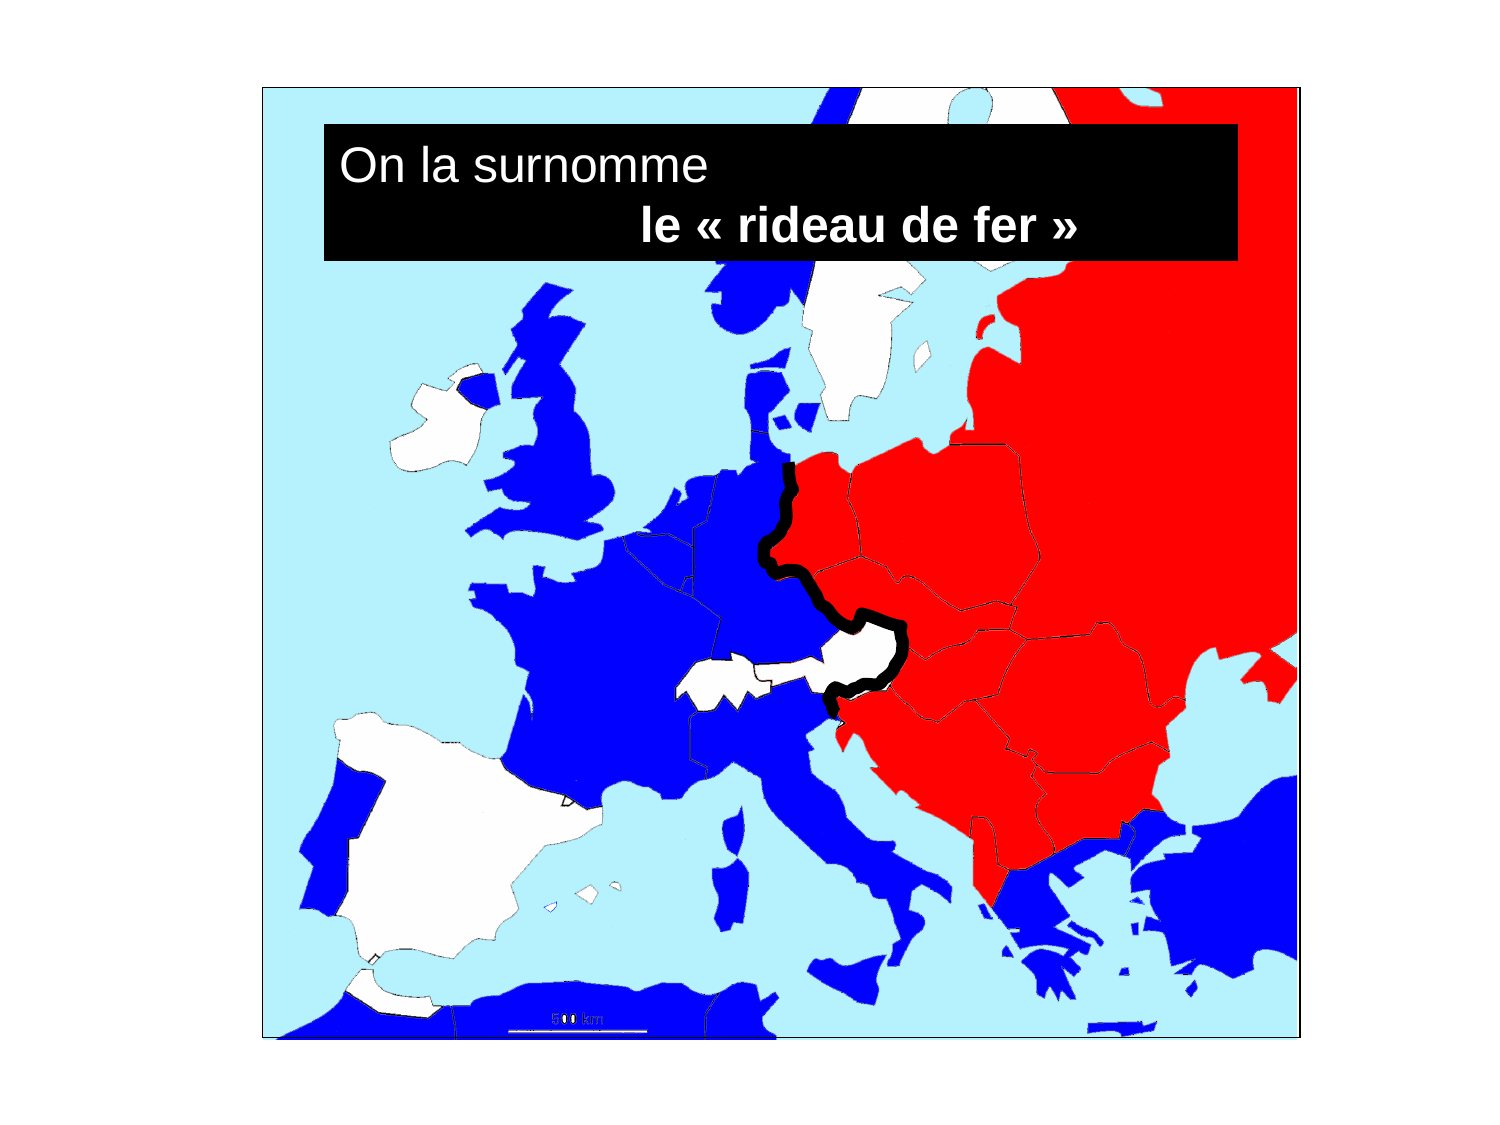

La frontière entre les deux blocs est fortifiée et très surveillée.
On la surnomme			 		le « rideau de fer »